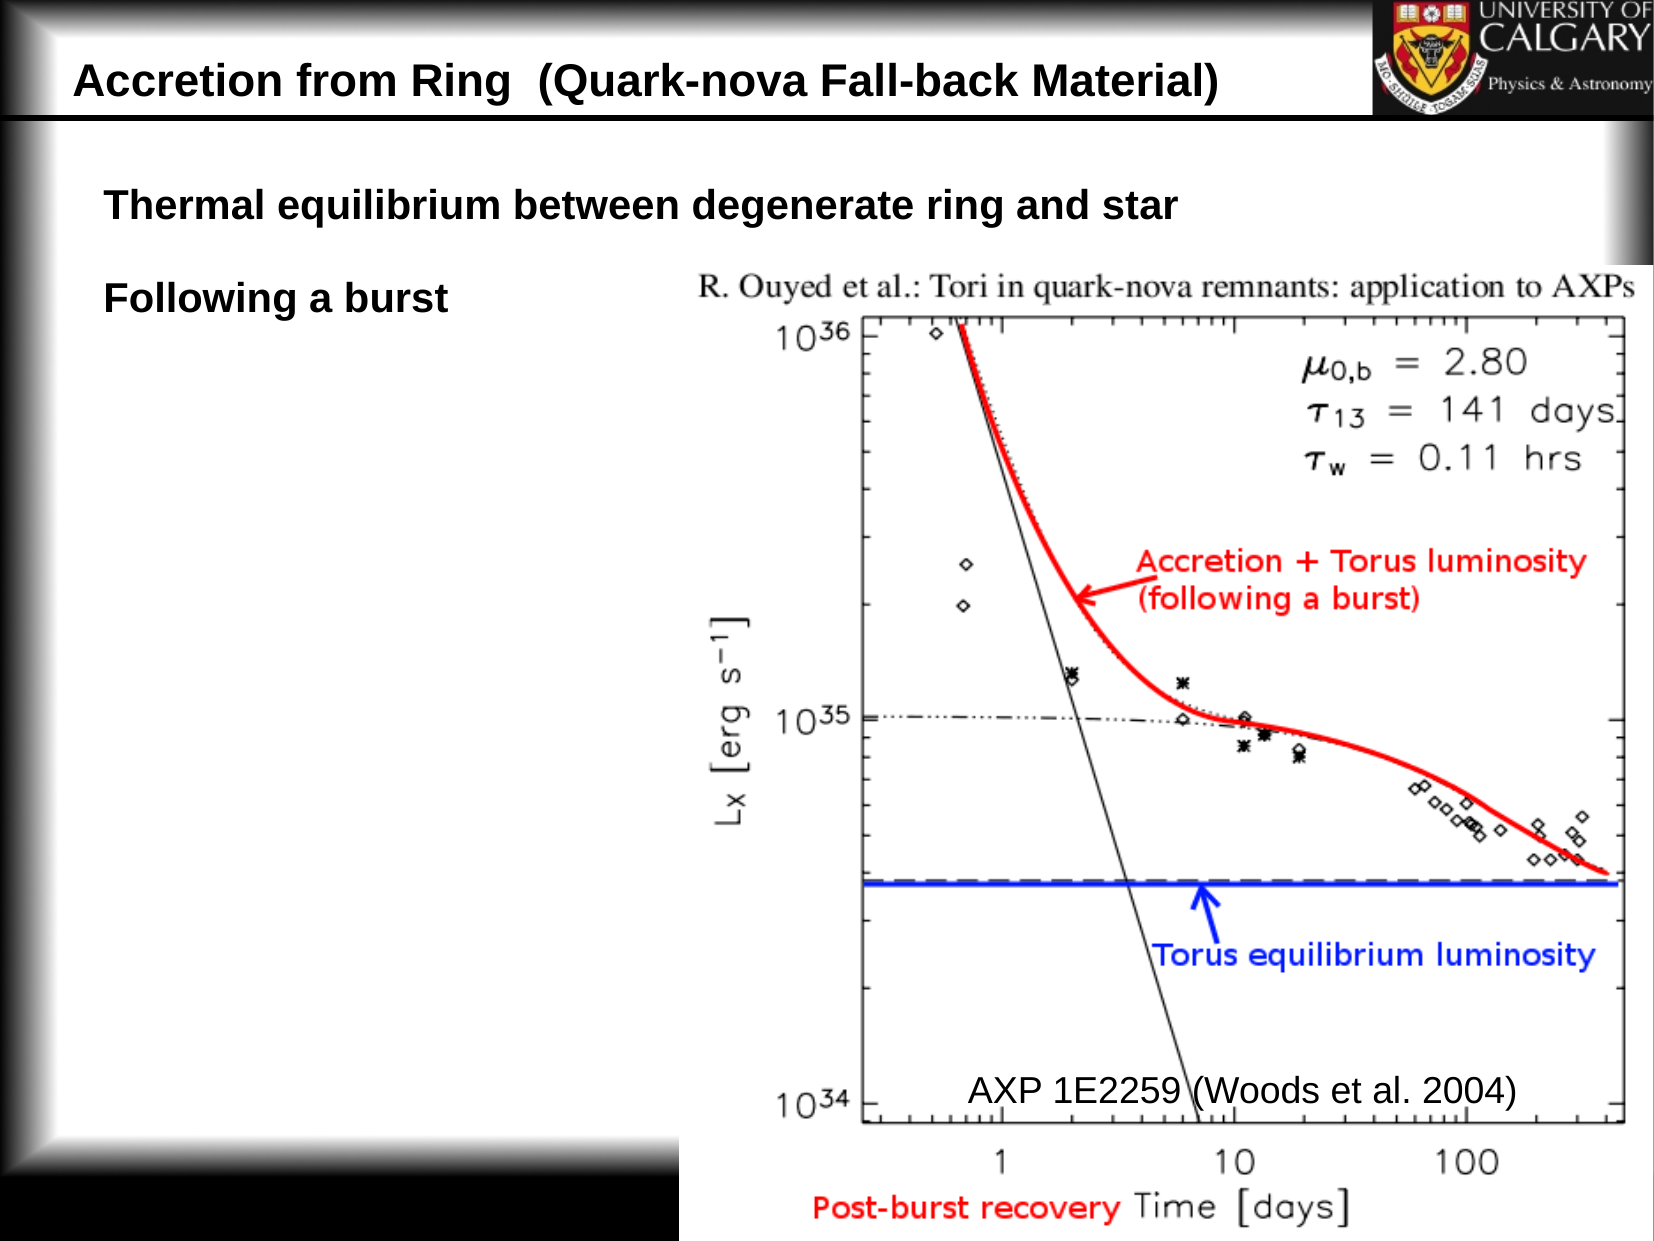

Accretion from Ring (Quark-nova Fall-back Material)
Thermal equilibrium between degenerate ring and star
Following a burst
AXP 1E2259 (Woods et al. 2004)